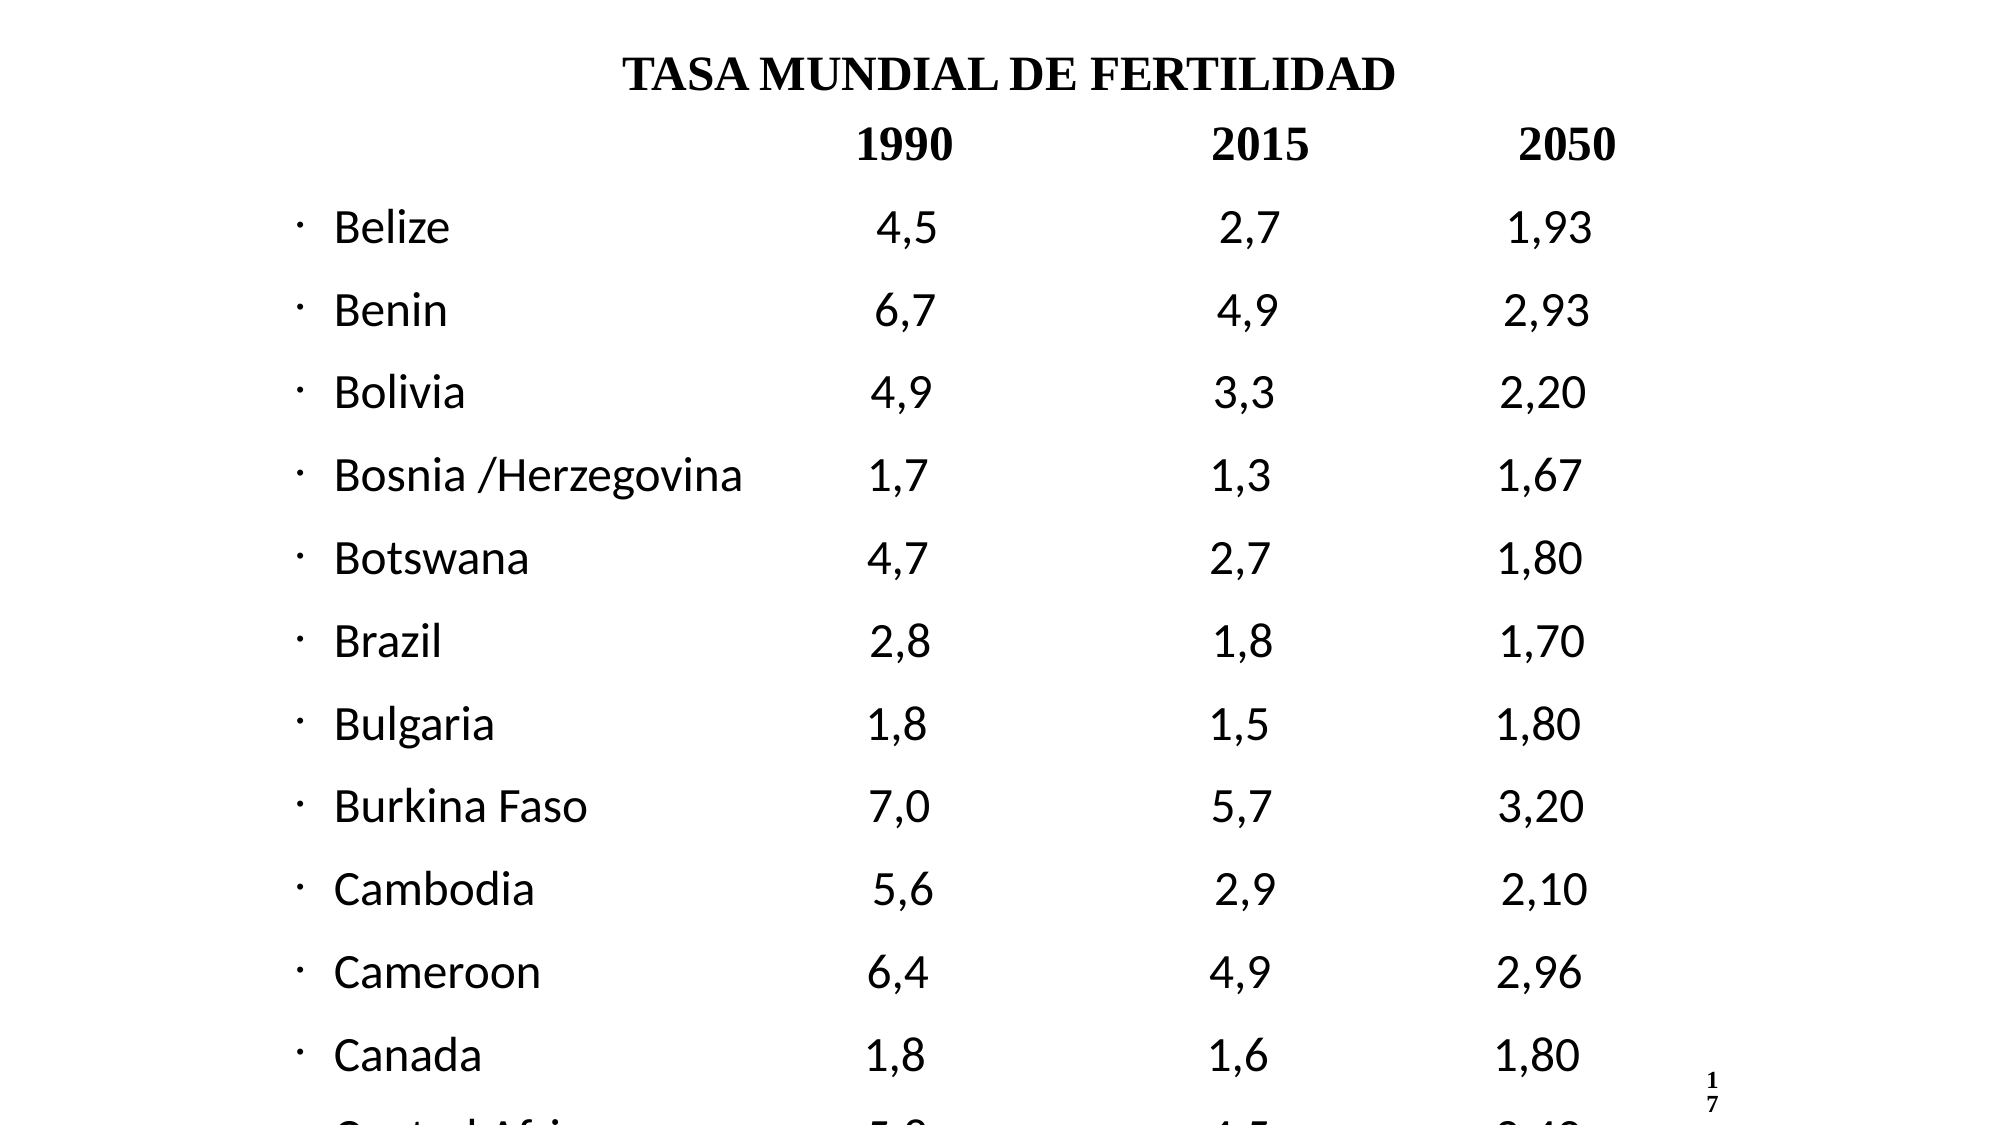

TASA MUNDIAL DE FERTILIDAD
 1990 2015 2050
# Belize 4,5 2,7 1,93
Benin 6,7 4,9 2,93
Bolivia 4,9 3,3 2,20
Bosnia /Herzegovina 1,7 1,3 1,67
Botswana 4,7 2,7 1,80
Brazil 2,8 1,8 1,70
Bulgaria 1,8 1,5 1,80
Burkina Faso 7,0 5,7 3,20
Cambodia 5,6 2,9 2,10
Cameroon 6,4 4,9 2,96
Canada 1,8 1,6 1,80
Central African 5,8 4,5 2,40
Republic Chad 7,3 6,4 3,30